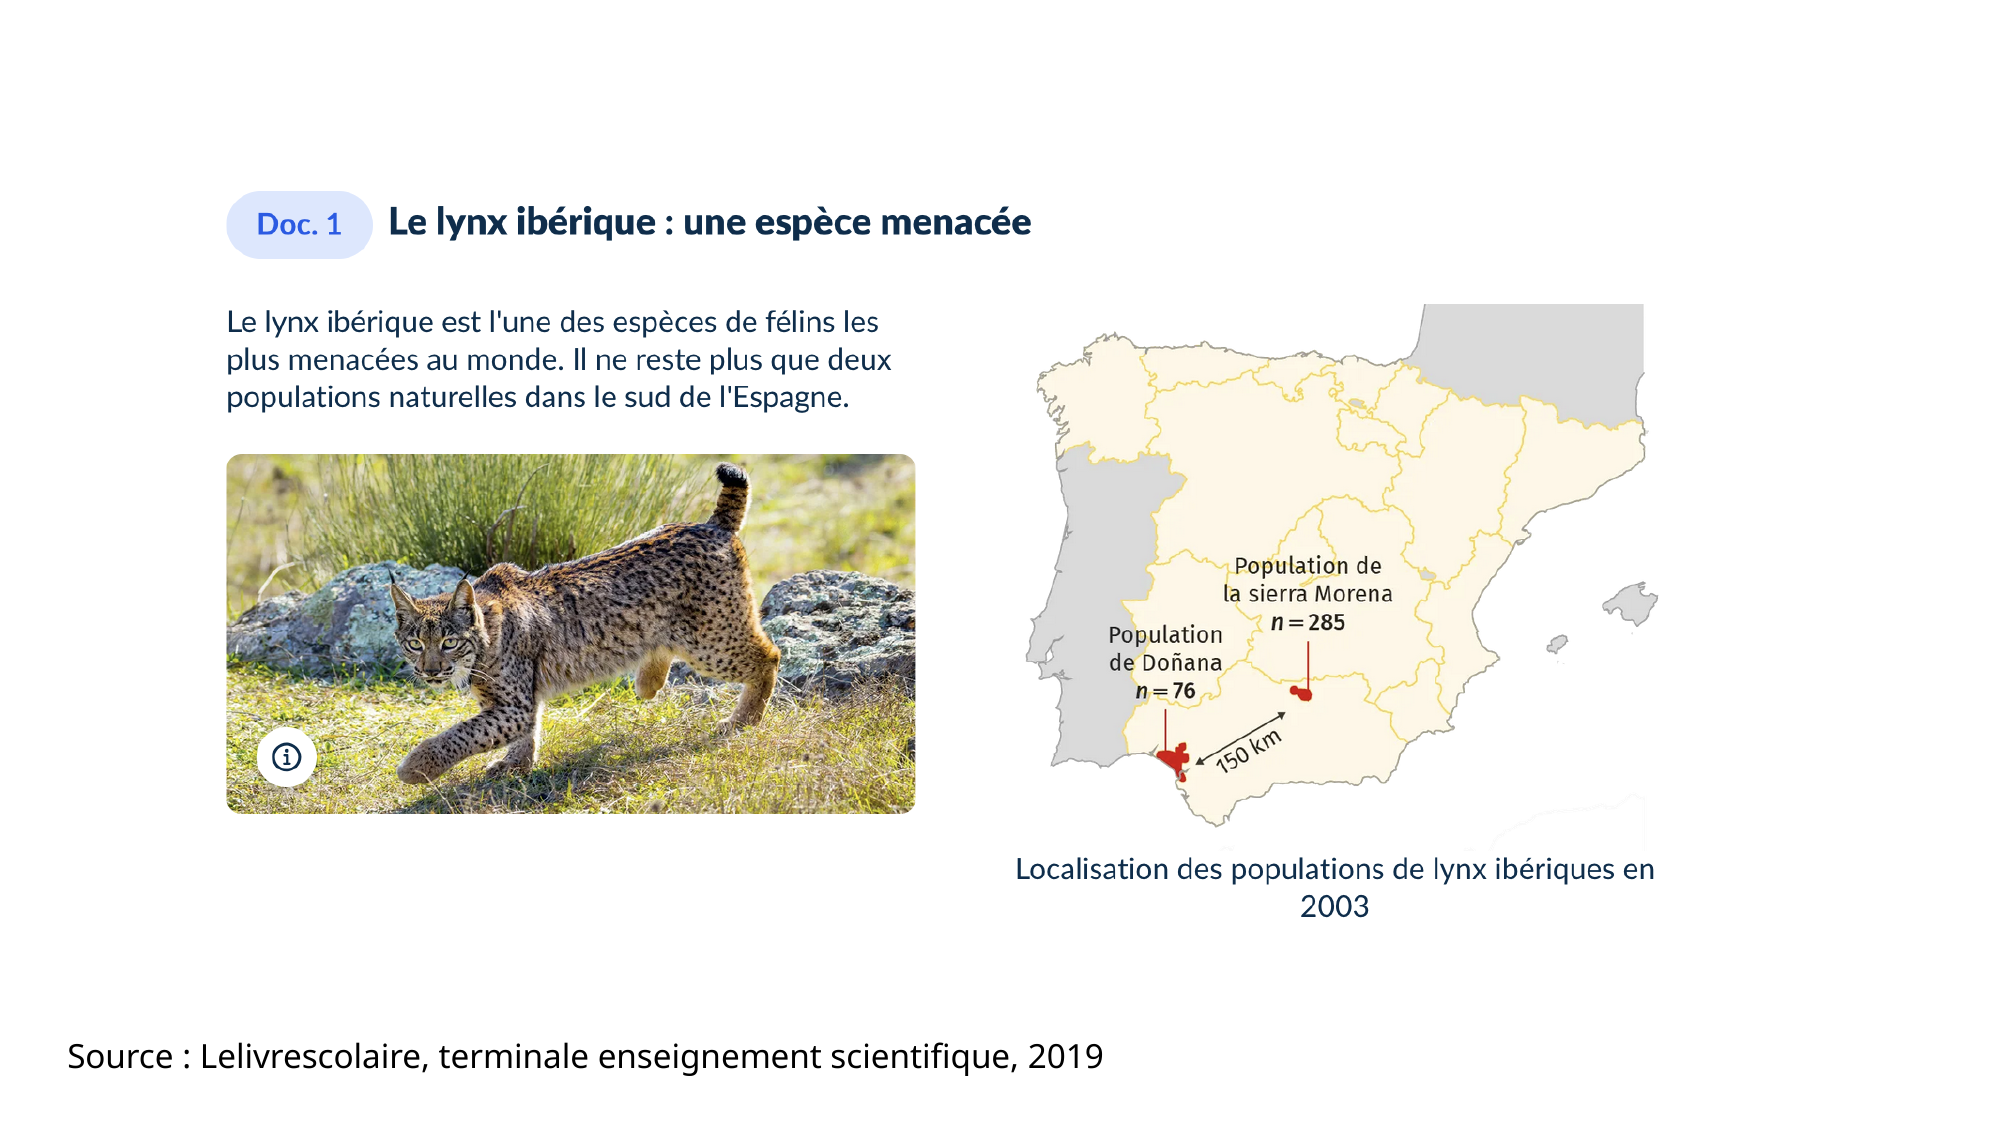

Source : Lelivrescolaire, terminale enseignement scientifique, 2019